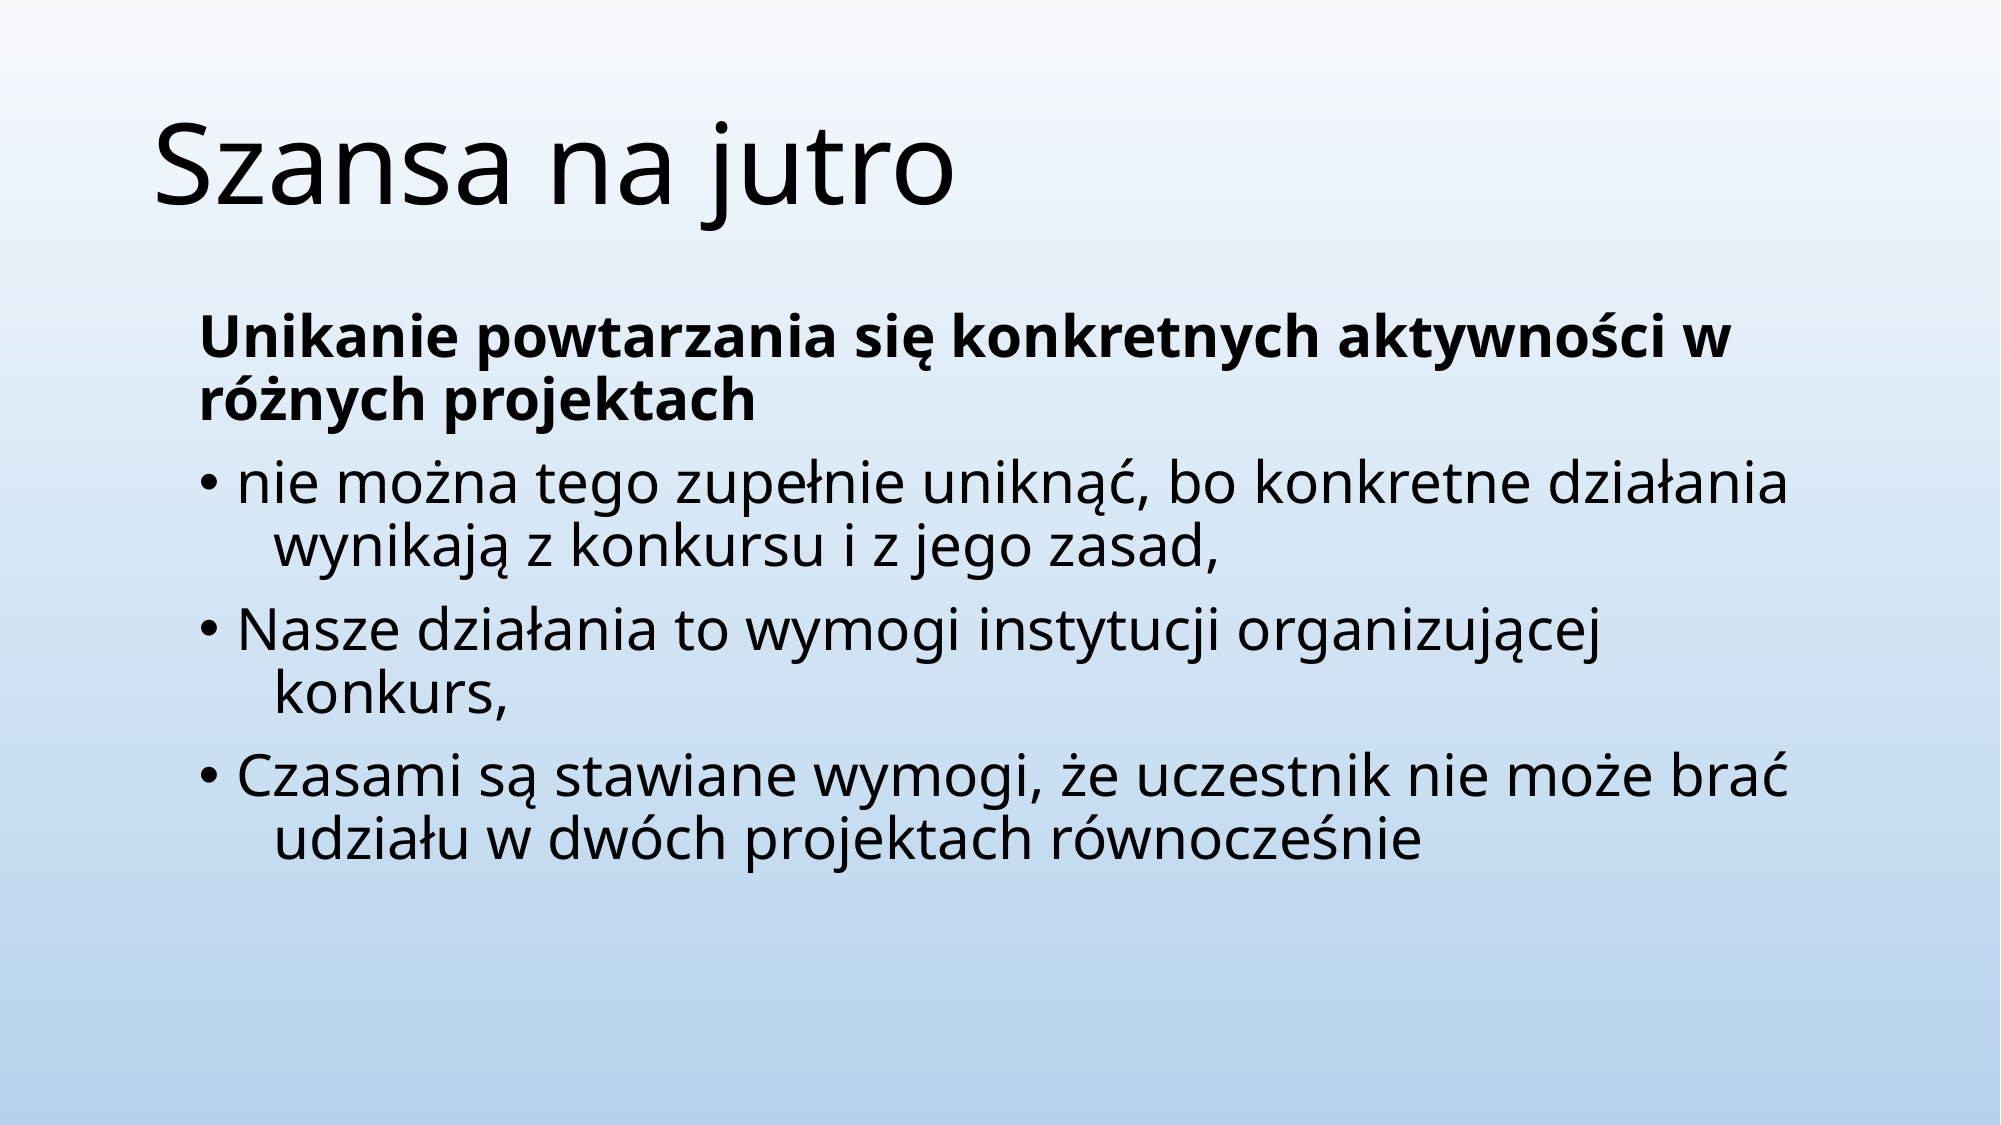

# Szansa na jutro
Unikanie powtarzania się konkretnych aktywności w różnych projektach
nie można tego zupełnie uniknąć, bo konkretne działania wynikają z konkursu i z jego zasad,
Nasze działania to wymogi instytucji organizującej konkurs,
Czasami są stawiane wymogi, że uczestnik nie może brać udziału w dwóch projektach równocześnie